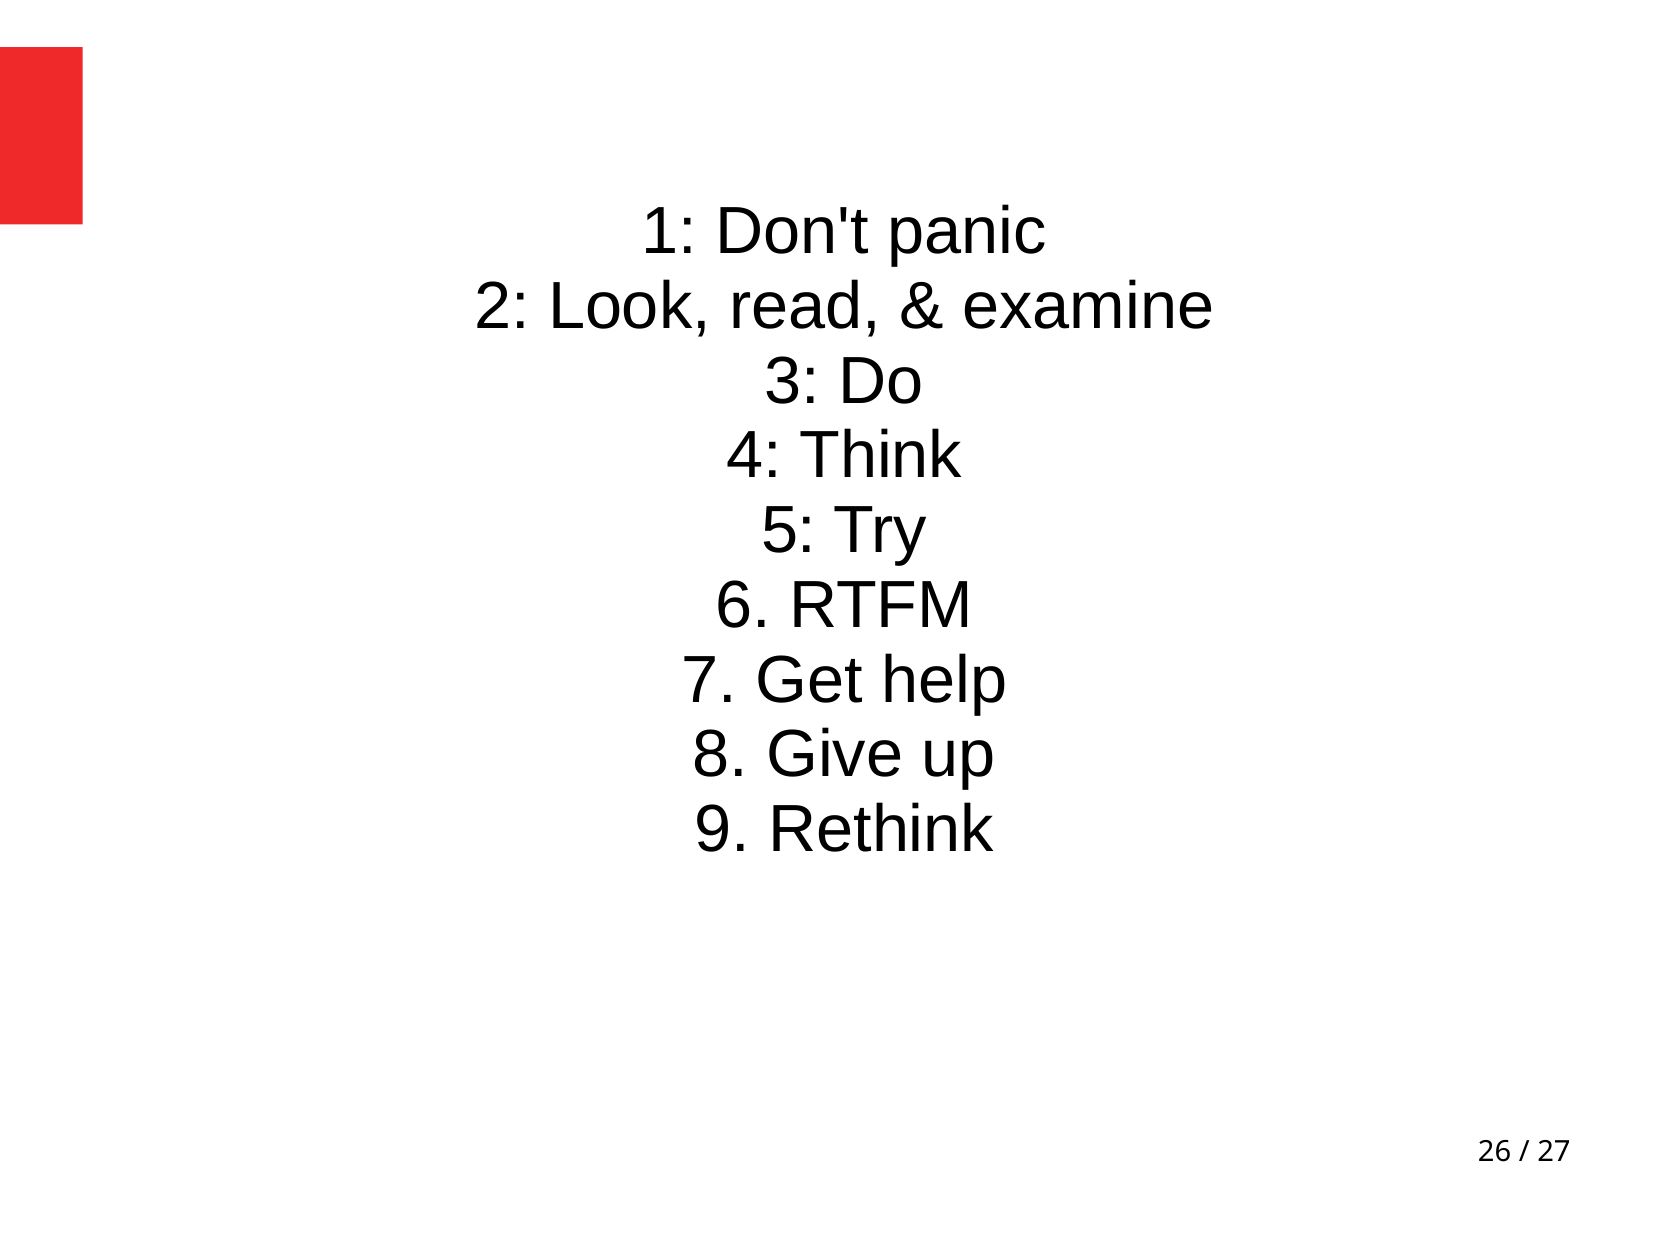

# 1: Don't panic
2: Look, read, & examine
3: Do
4: Think
5: Try
6. RTFM
7. Get help
8. Give up
9. Rethink
26